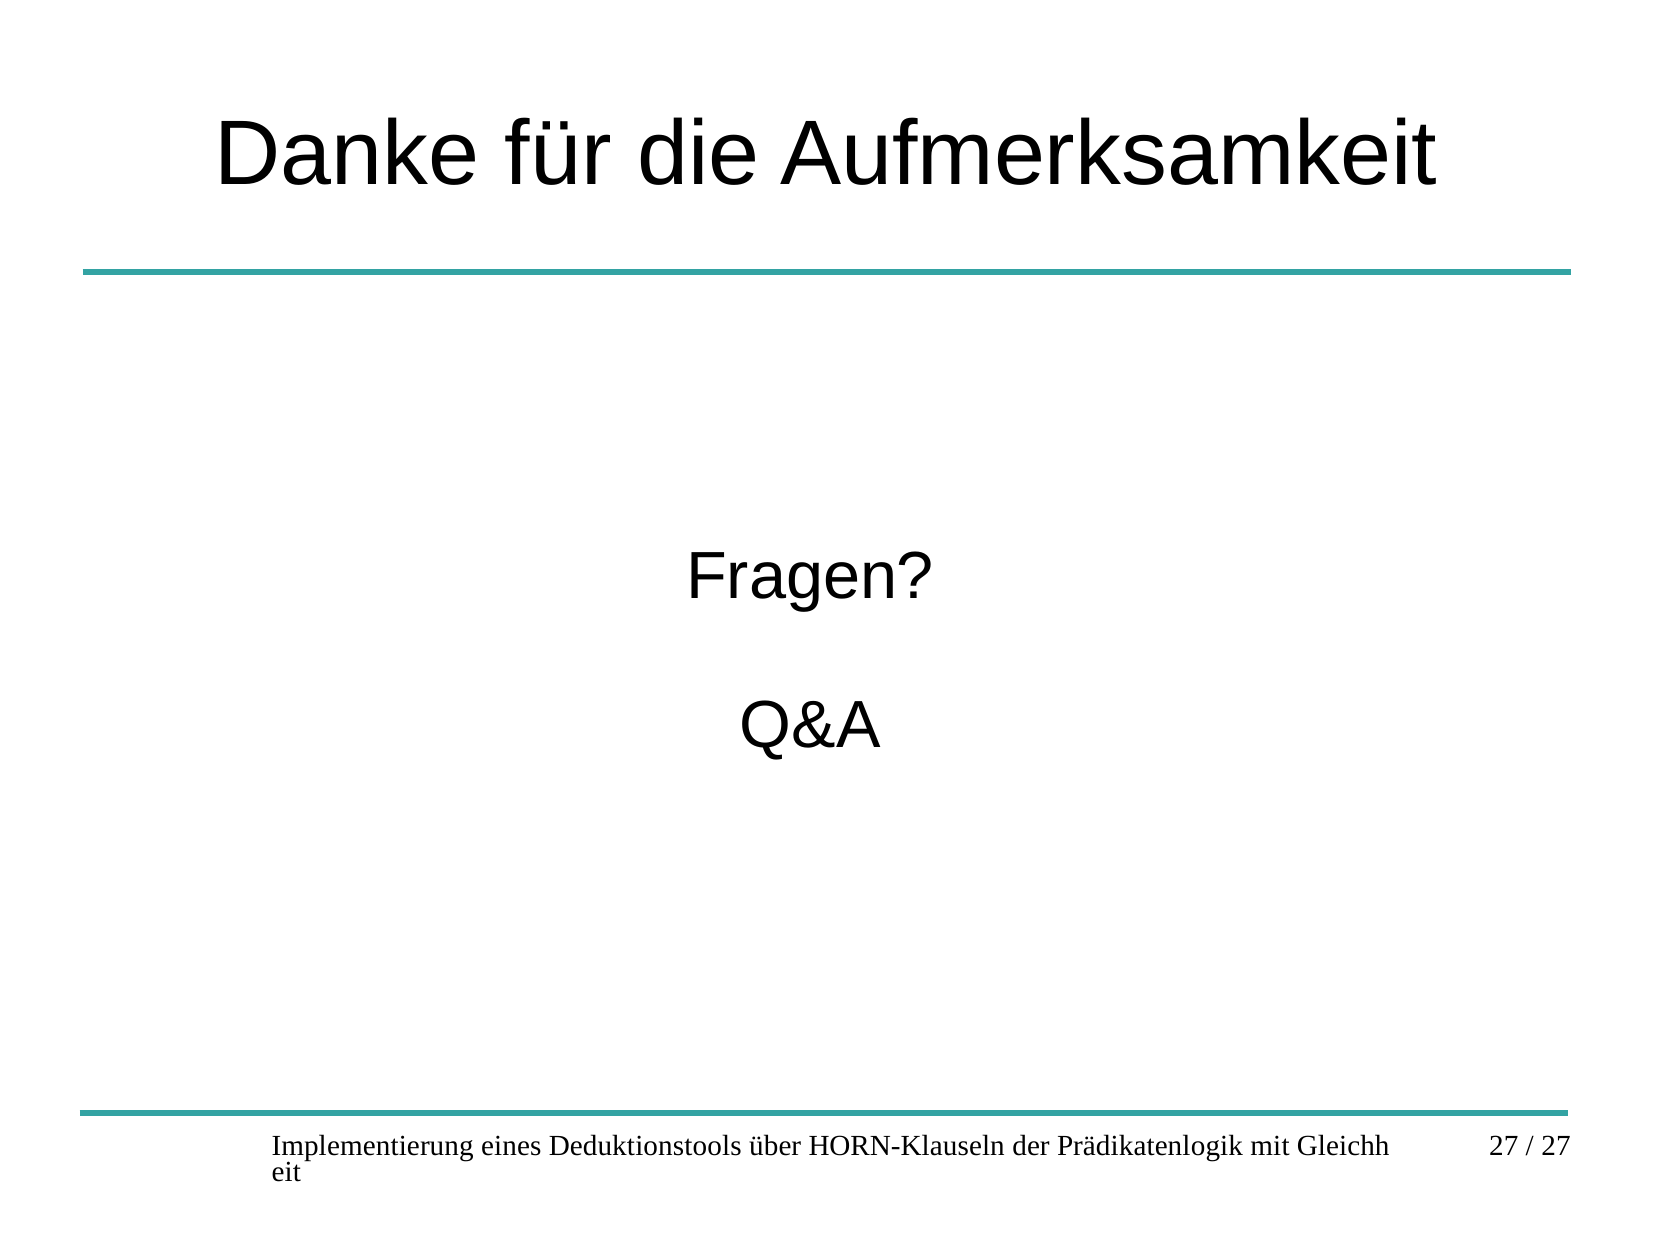

# Danke für die Aufmerksamkeit
Fragen?
Q&A
Implementierung eines Deduktionstools über HORN-Klauseln der Prädikatenlogik mit Gleichheit
27